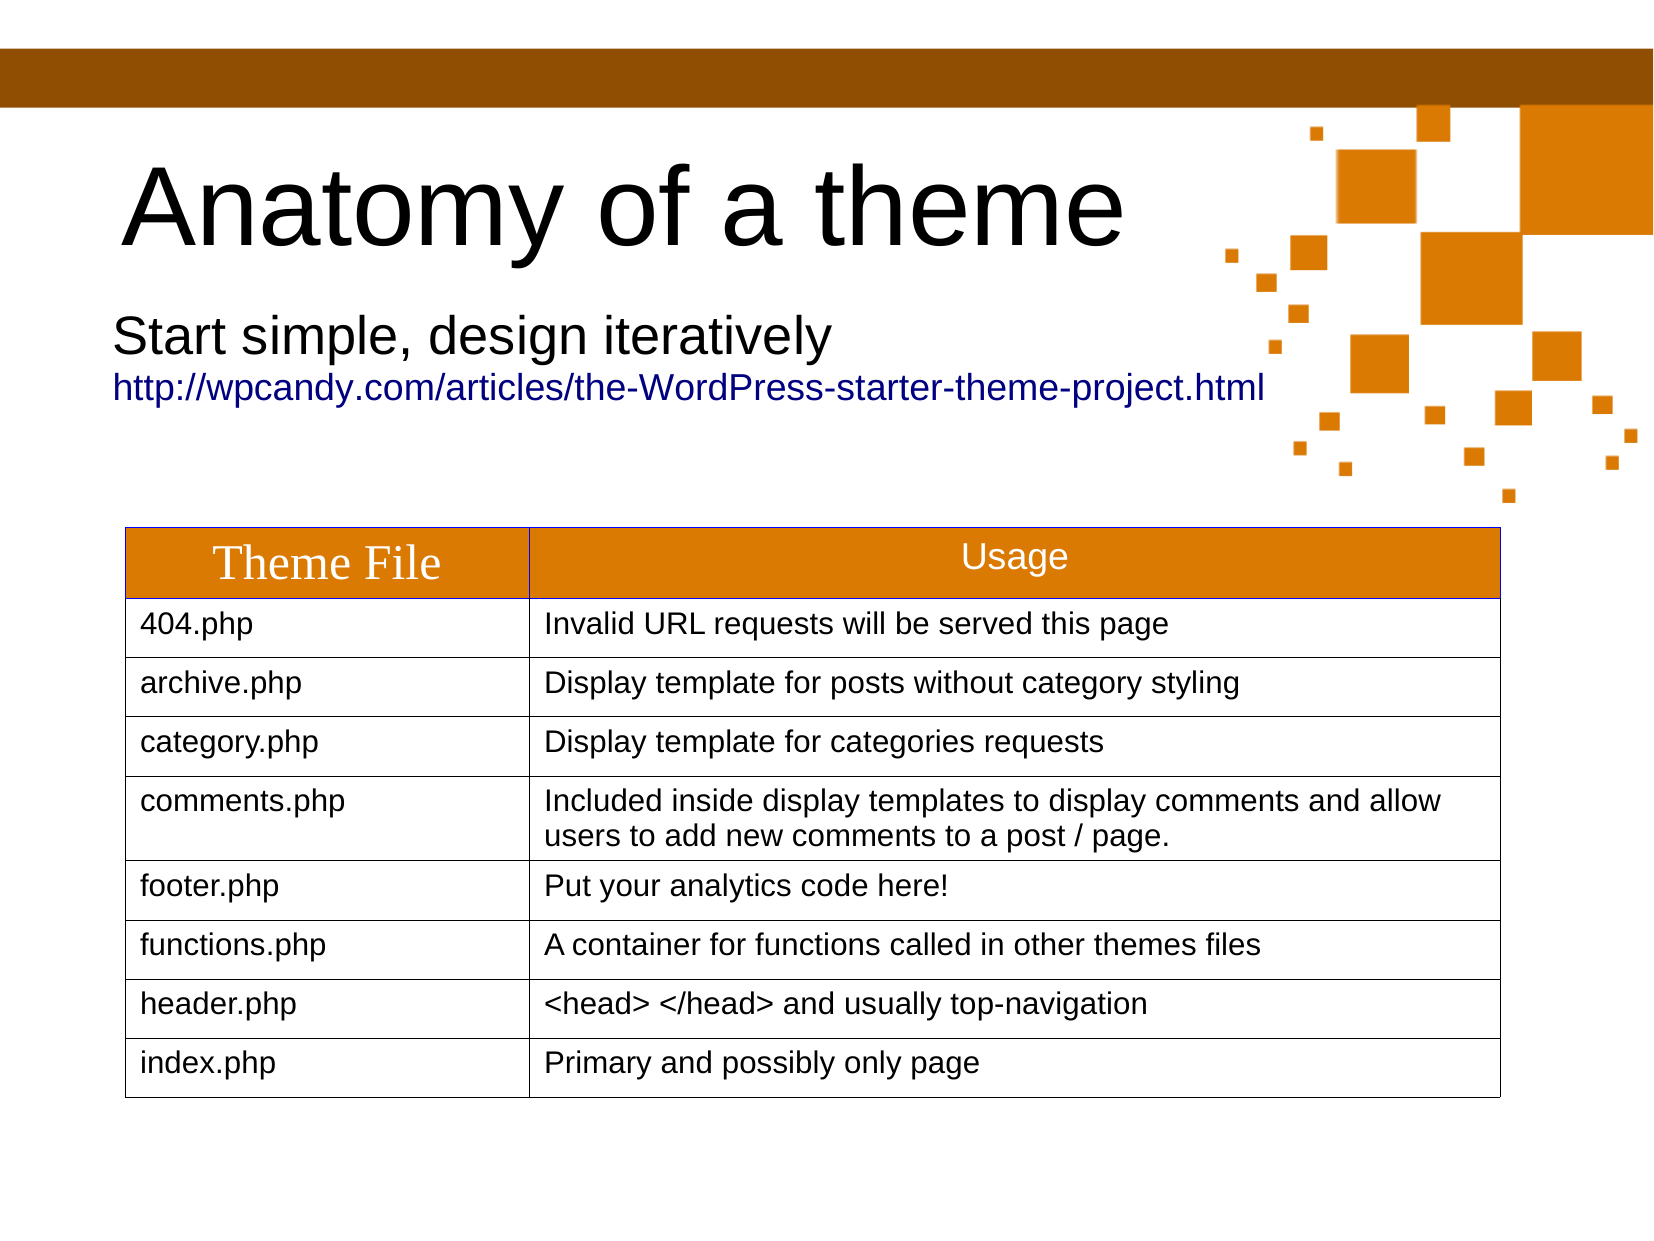

# Anatomy of a theme
Start simple, design iteratively
http://wpcandy.com/articles/the-WordPress-starter-theme-project.html
| Theme File | Usage |
| --- | --- |
| 404.php | Invalid URL requests will be served this page |
| archive.php | Display template for posts without category styling |
| category.php | Display template for categories requests |
| comments.php | Included inside display templates to display comments and allow users to add new comments to a post / page. |
| footer.php | Put your analytics code here! |
| functions.php | A container for functions called in other themes files |
| header.php | <head> </head> and usually top-navigation |
| index.php | Primary and possibly only page |